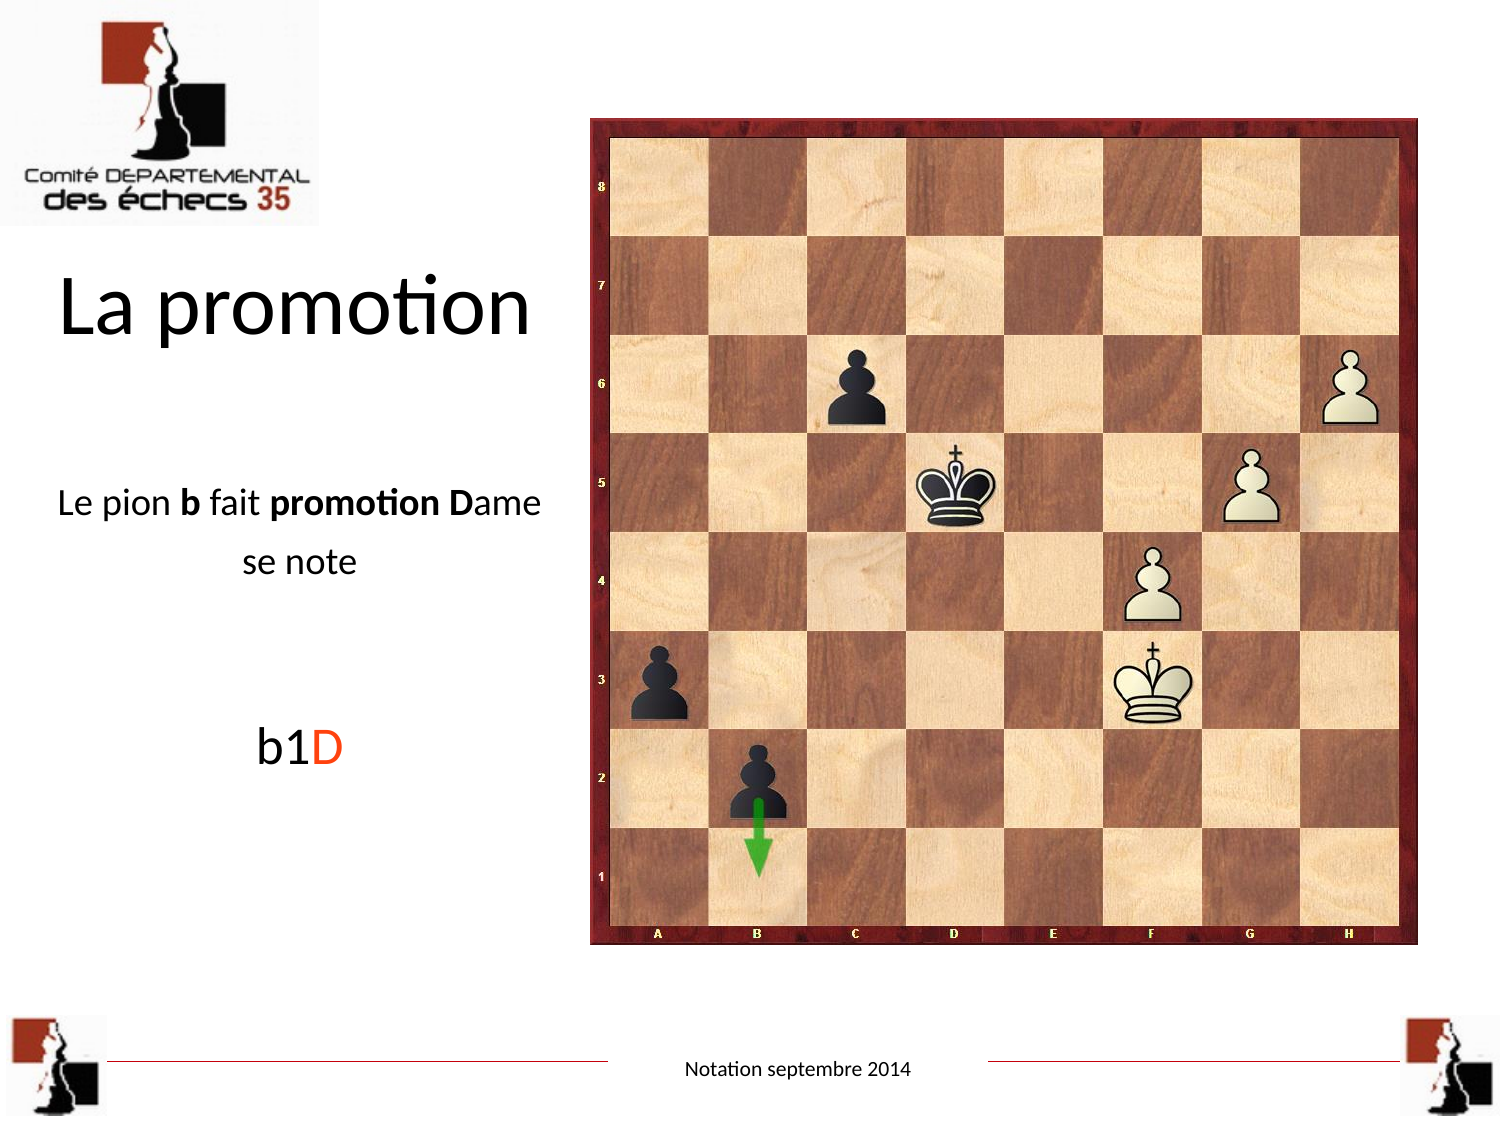

# La promotion
Le pion b fait promotion Dame
se note
b1D